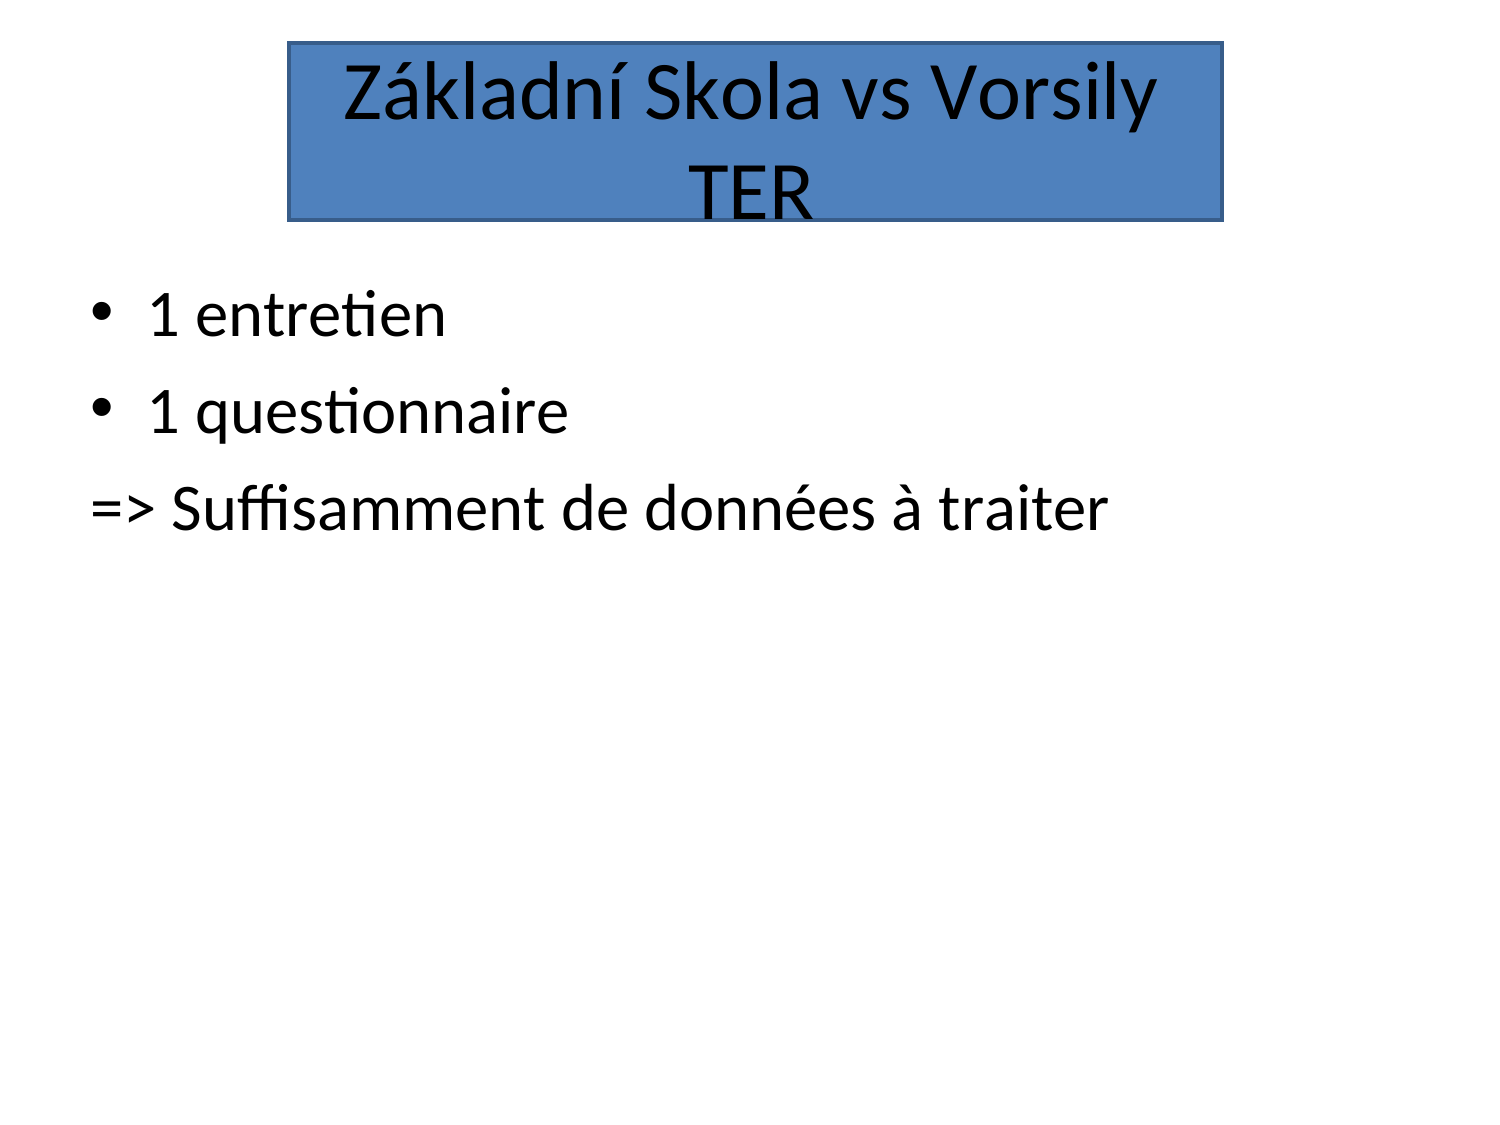

# Základní Skola vs Vorsily TER
1 entretien
1 questionnaire
=> Suffisamment de données à traiter